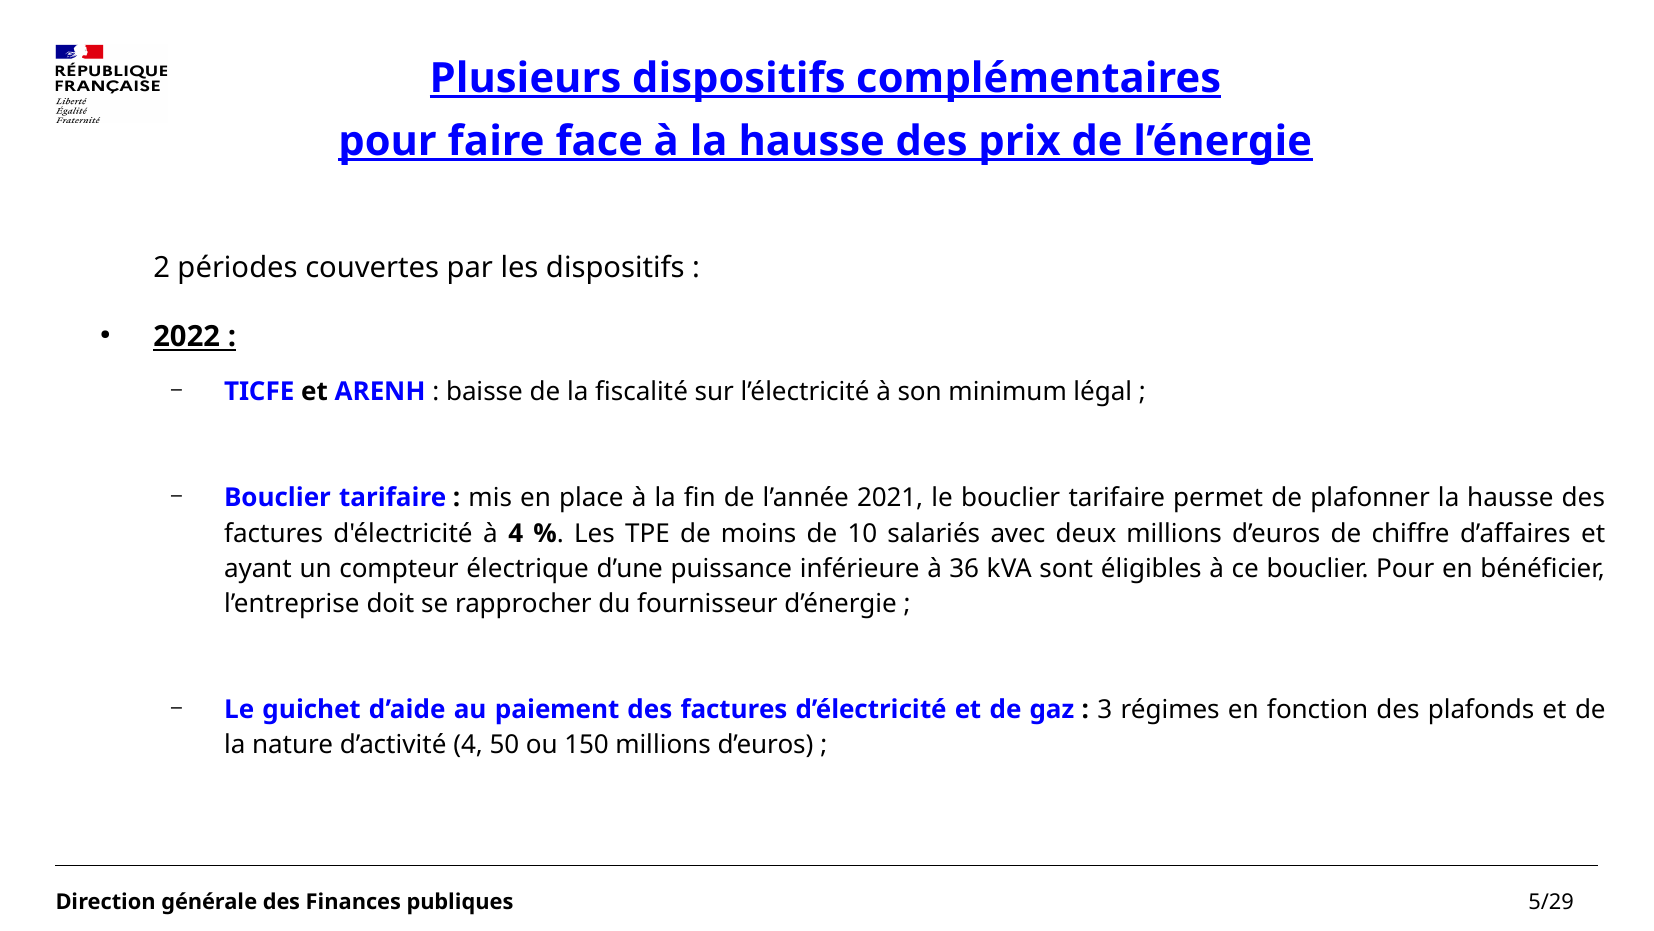

Plusieurs dispositifs complémentaires
pour faire face à la hausse des prix de l’énergie
# 2 périodes couvertes par les dispositifs :
2022 :
TICFE et ARENH : baisse de la fiscalité sur l’électricité à son minimum légal ;
Bouclier tarifaire : mis en place à la fin de l’année 2021, le bouclier tarifaire permet de plafonner la hausse des factures d'électricité à 4 %. Les TPE de moins de 10 salariés avec deux millions d’euros de chiffre d’affaires et ayant un compteur électrique d’une puissance inférieure à 36 kVA sont éligibles à ce bouclier. Pour en bénéficier, l’entreprise doit se rapprocher du fournisseur d’énergie ;
Le guichet d’aide au paiement des factures d’électricité et de gaz : 3 régimes en fonction des plafonds et de la nature d’activité (4, 50 ou 150 millions d’euros) ;